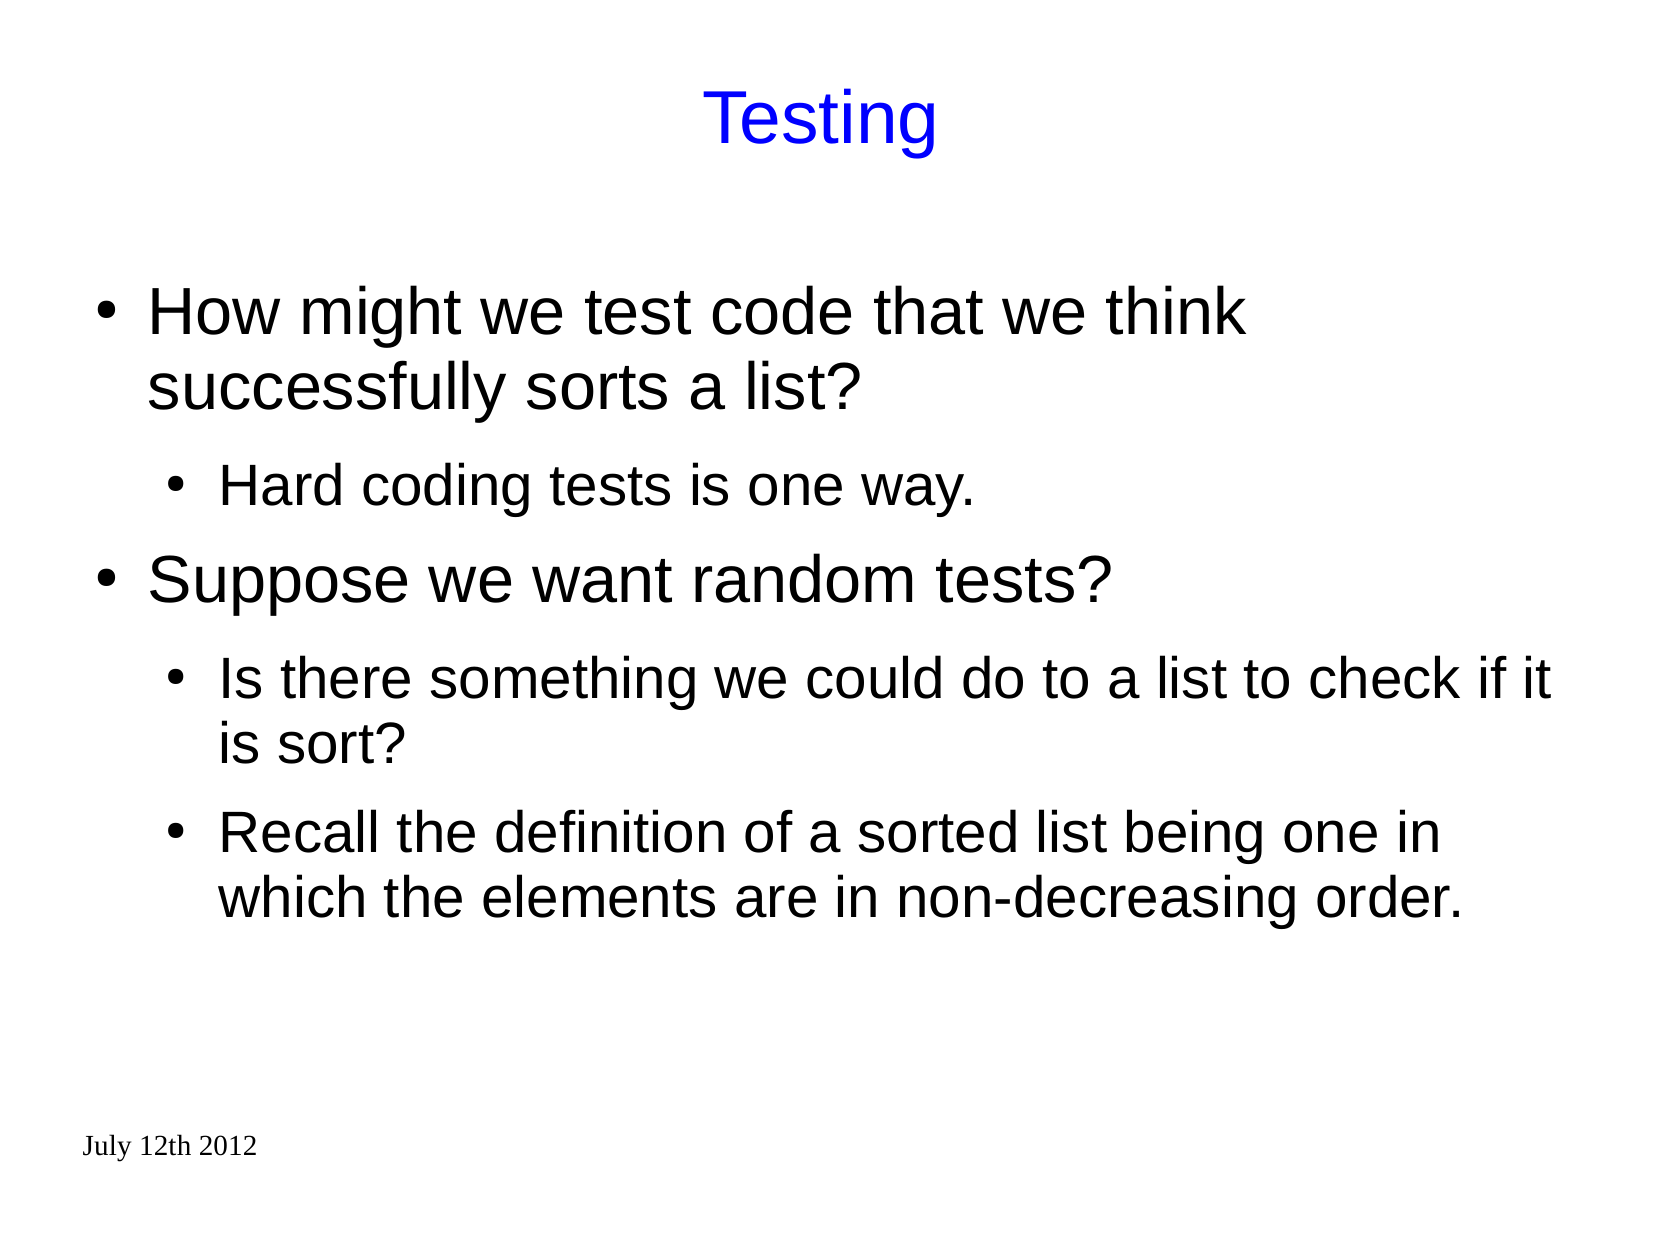

# Testing
How might we test code that we think successfully sorts a list?
Hard coding tests is one way.
Suppose we want random tests?
Is there something we could do to a list to check if it is sort?
Recall the definition of a sorted list being one in which the elements are in non-decreasing order.
July 12th 2012